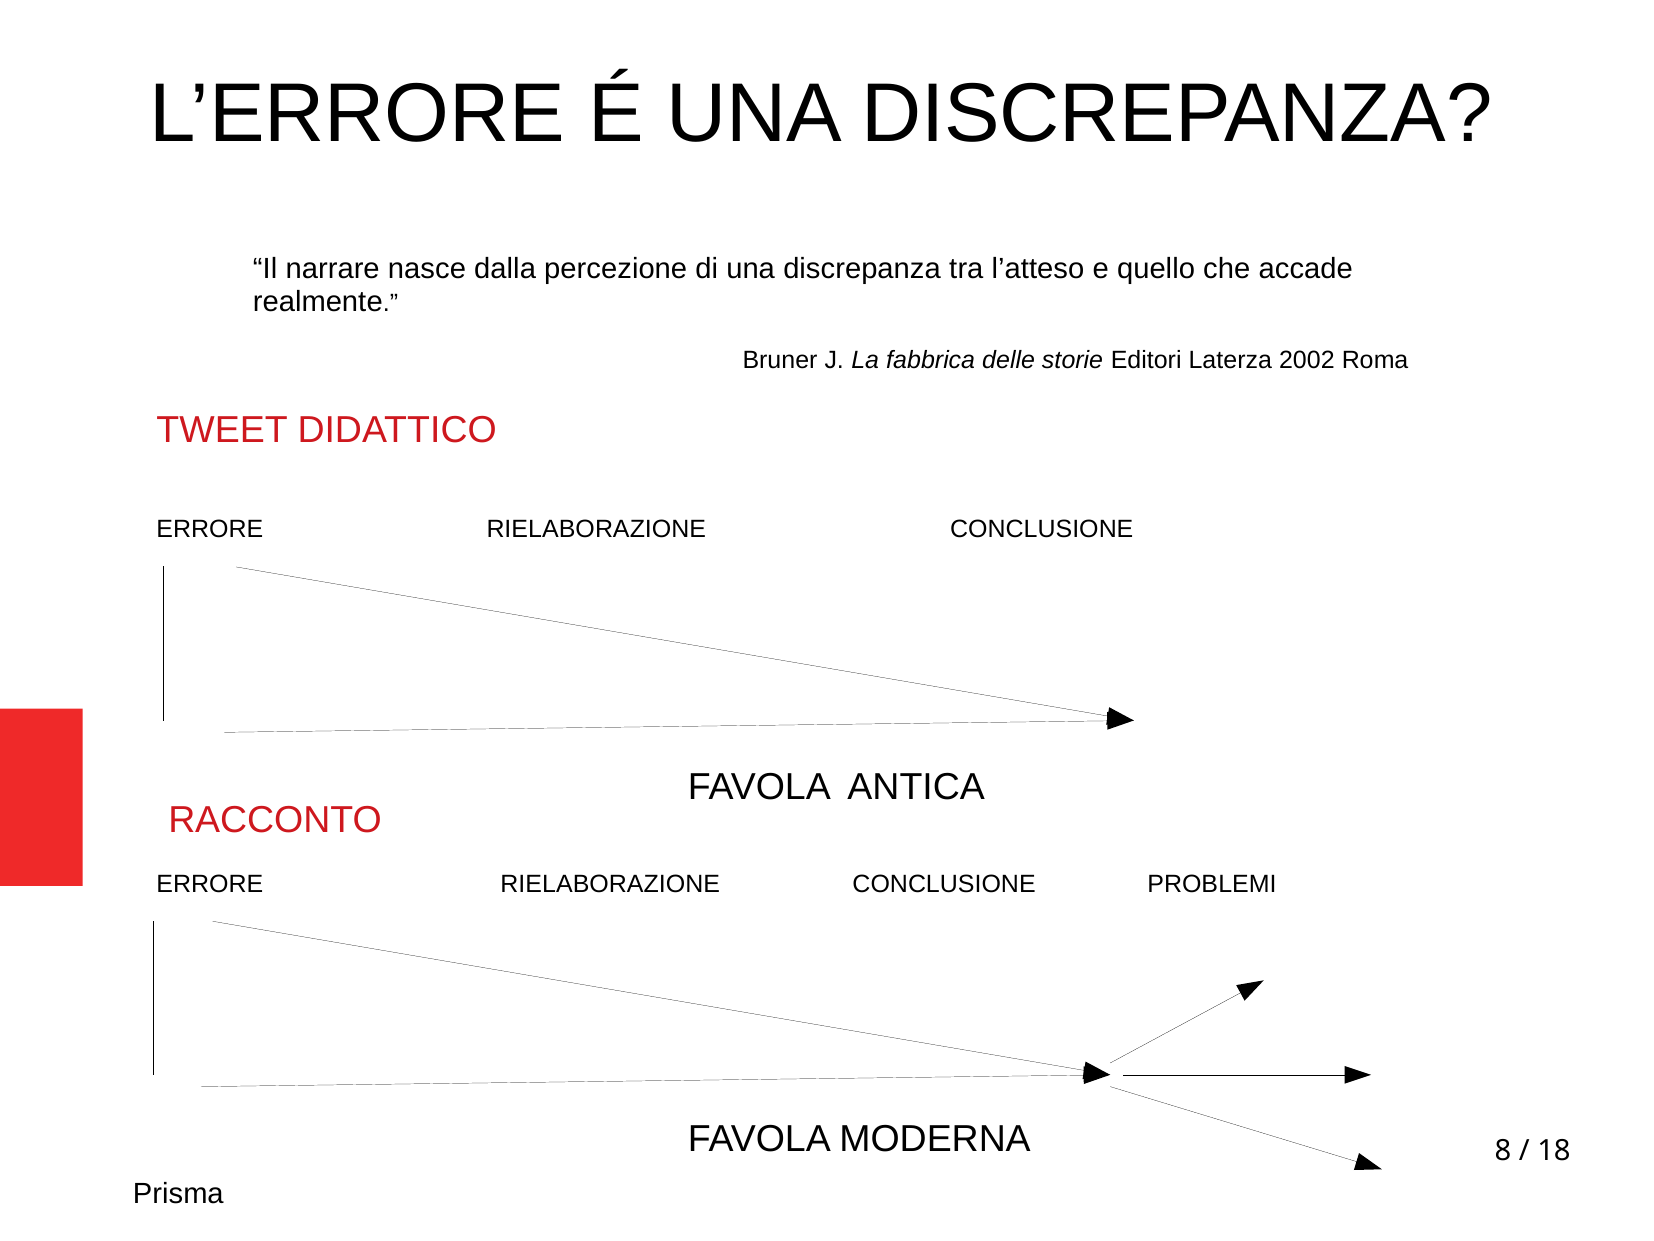

L’ERRORE É UNA DISCREPANZA?
“Il narrare nasce dalla percezione di una discrepanza tra l’atteso e quello che accade realmente.”
Bruner J. La fabbrica delle storie Editori Laterza 2002 Roma
TWEET DIDATTICO
ERRORE RIELABORAZIONE CONCLUSIONE
FAVOLA ANTICA
RACCONTO
ERRORE RIELABORAZIONE CONCLUSIONE PROBLEMI
FAVOLA MODERNA
Prisma
8